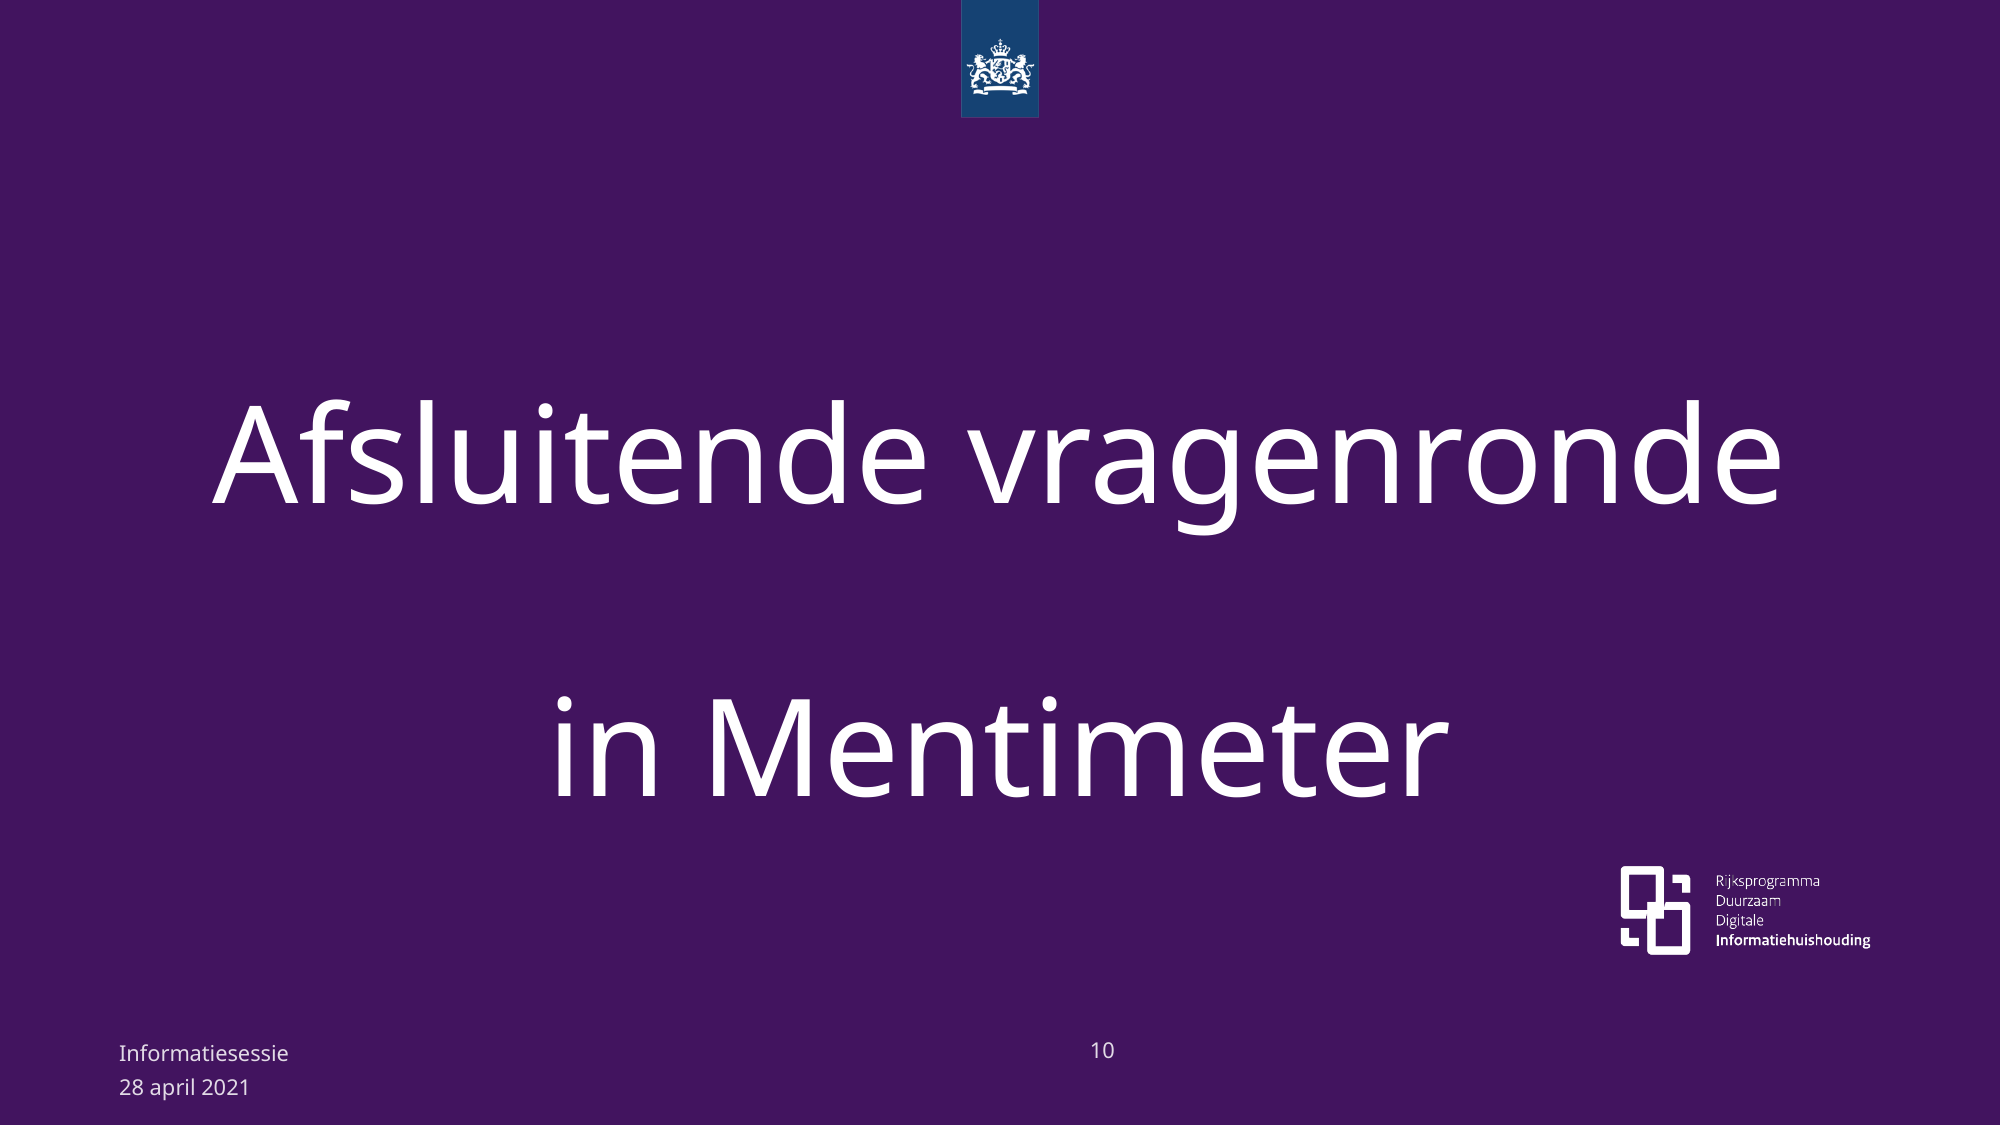

# Afsluitende vragenronde in Mentimeter
Informatiesessie
28 april 2021